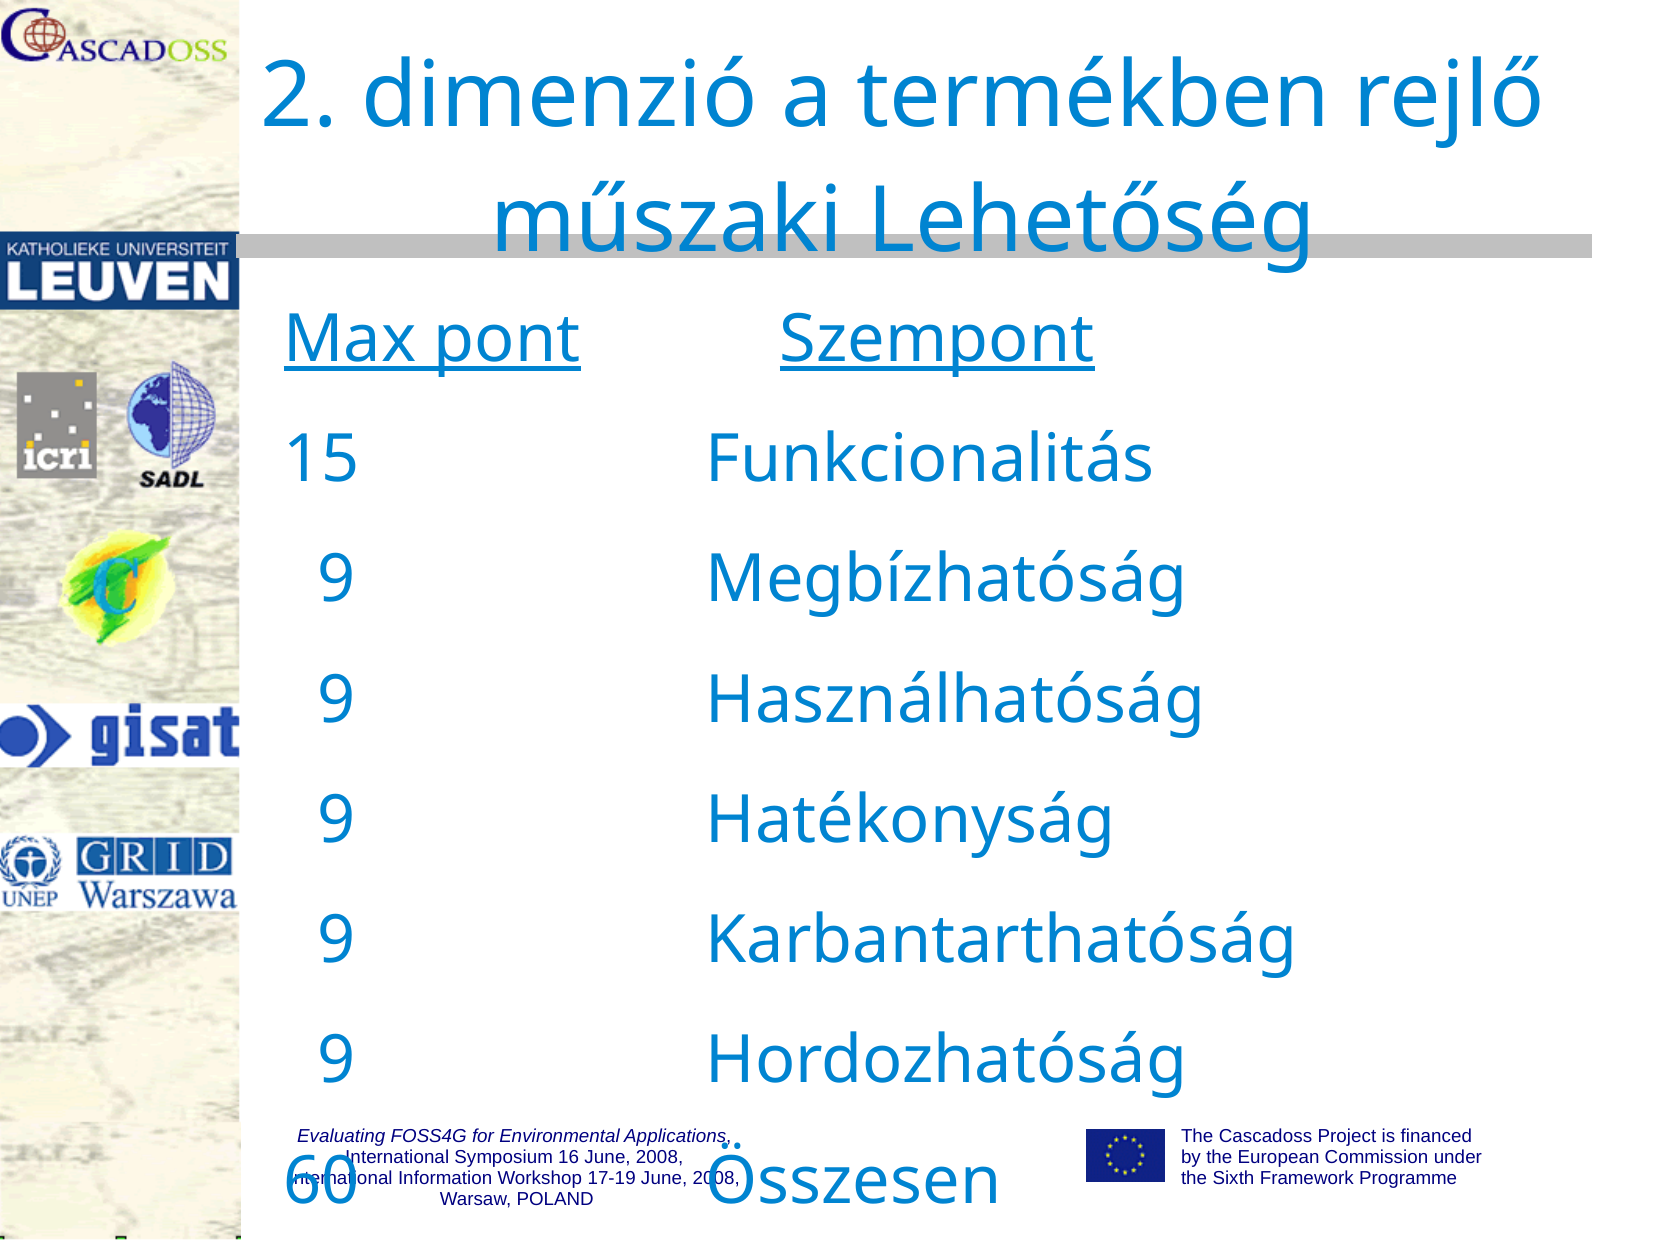

# 2. dimenzió a termékben rejlő műszaki Lehetőség
Max pont			Szempont
15 					Funkcionalitás
 9 					Megbízhatóság
 9 					Használhatóság
 9 					Hatékonyság
 9 					Karbantarthatóság
 9					Hordozhatóság
60 					Összesen